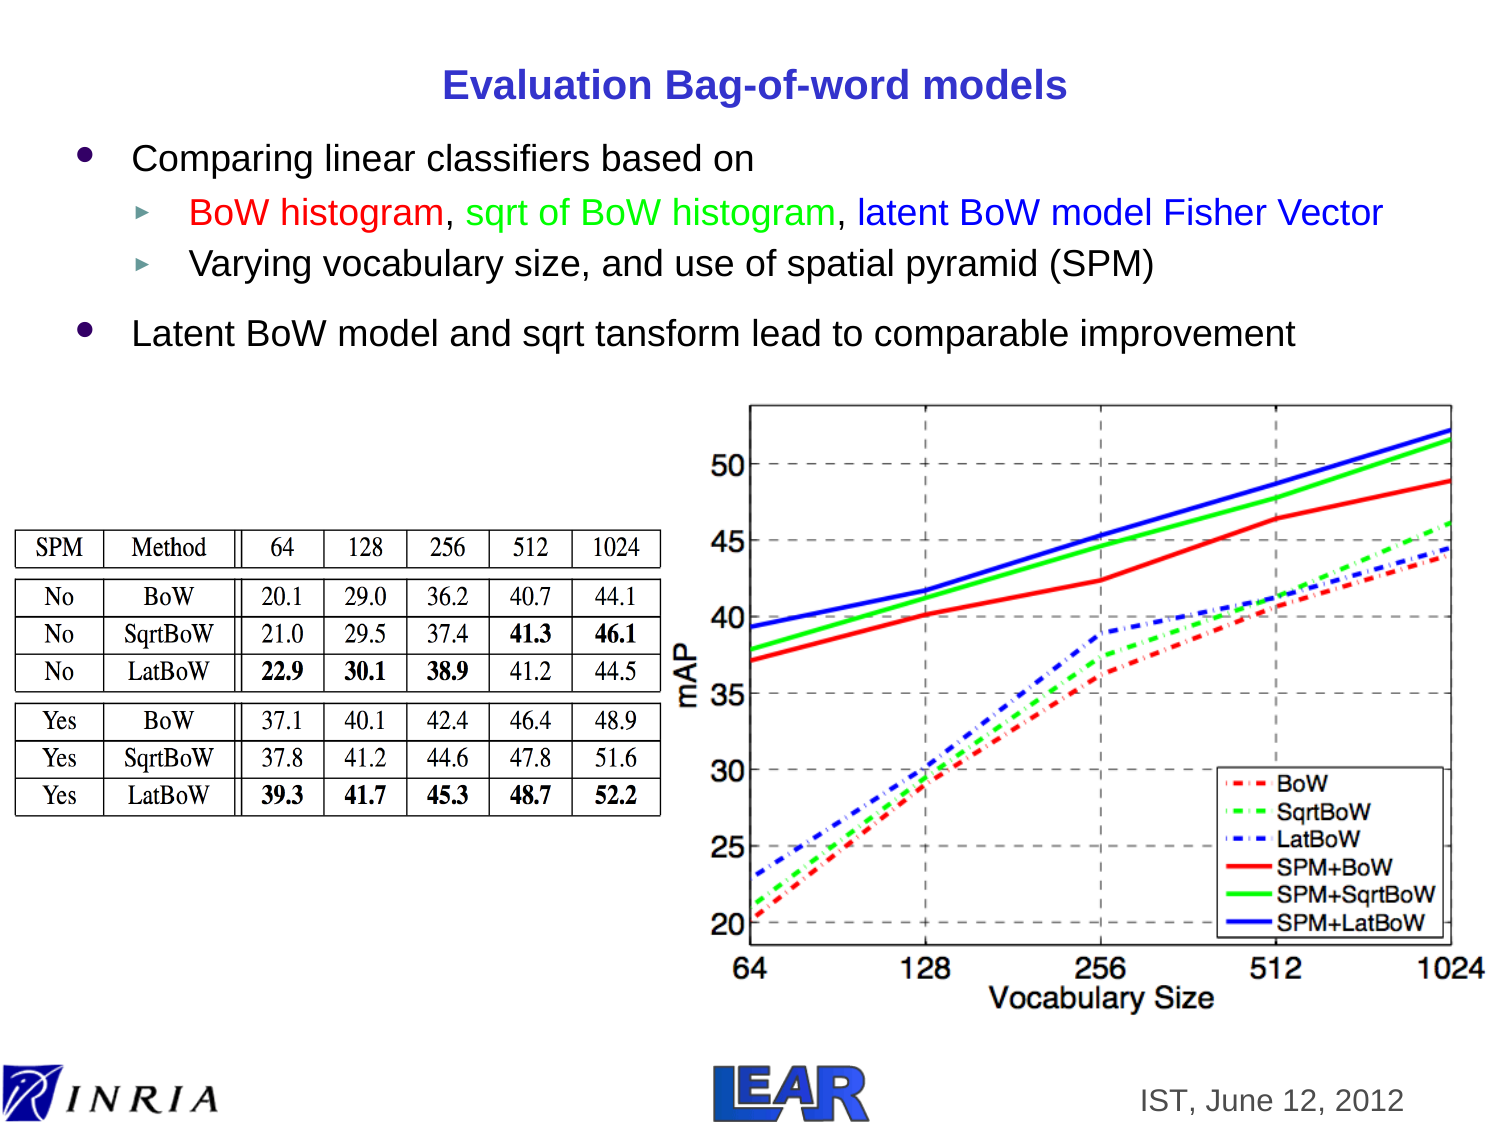

# Evaluation Bag-of-word models
Comparing linear classifiers based on
BoW histogram, sqrt of BoW histogram, latent BoW model Fisher Vector
Varying vocabulary size, and use of spatial pyramid (SPM)
Latent BoW model and sqrt tansform lead to comparable improvement